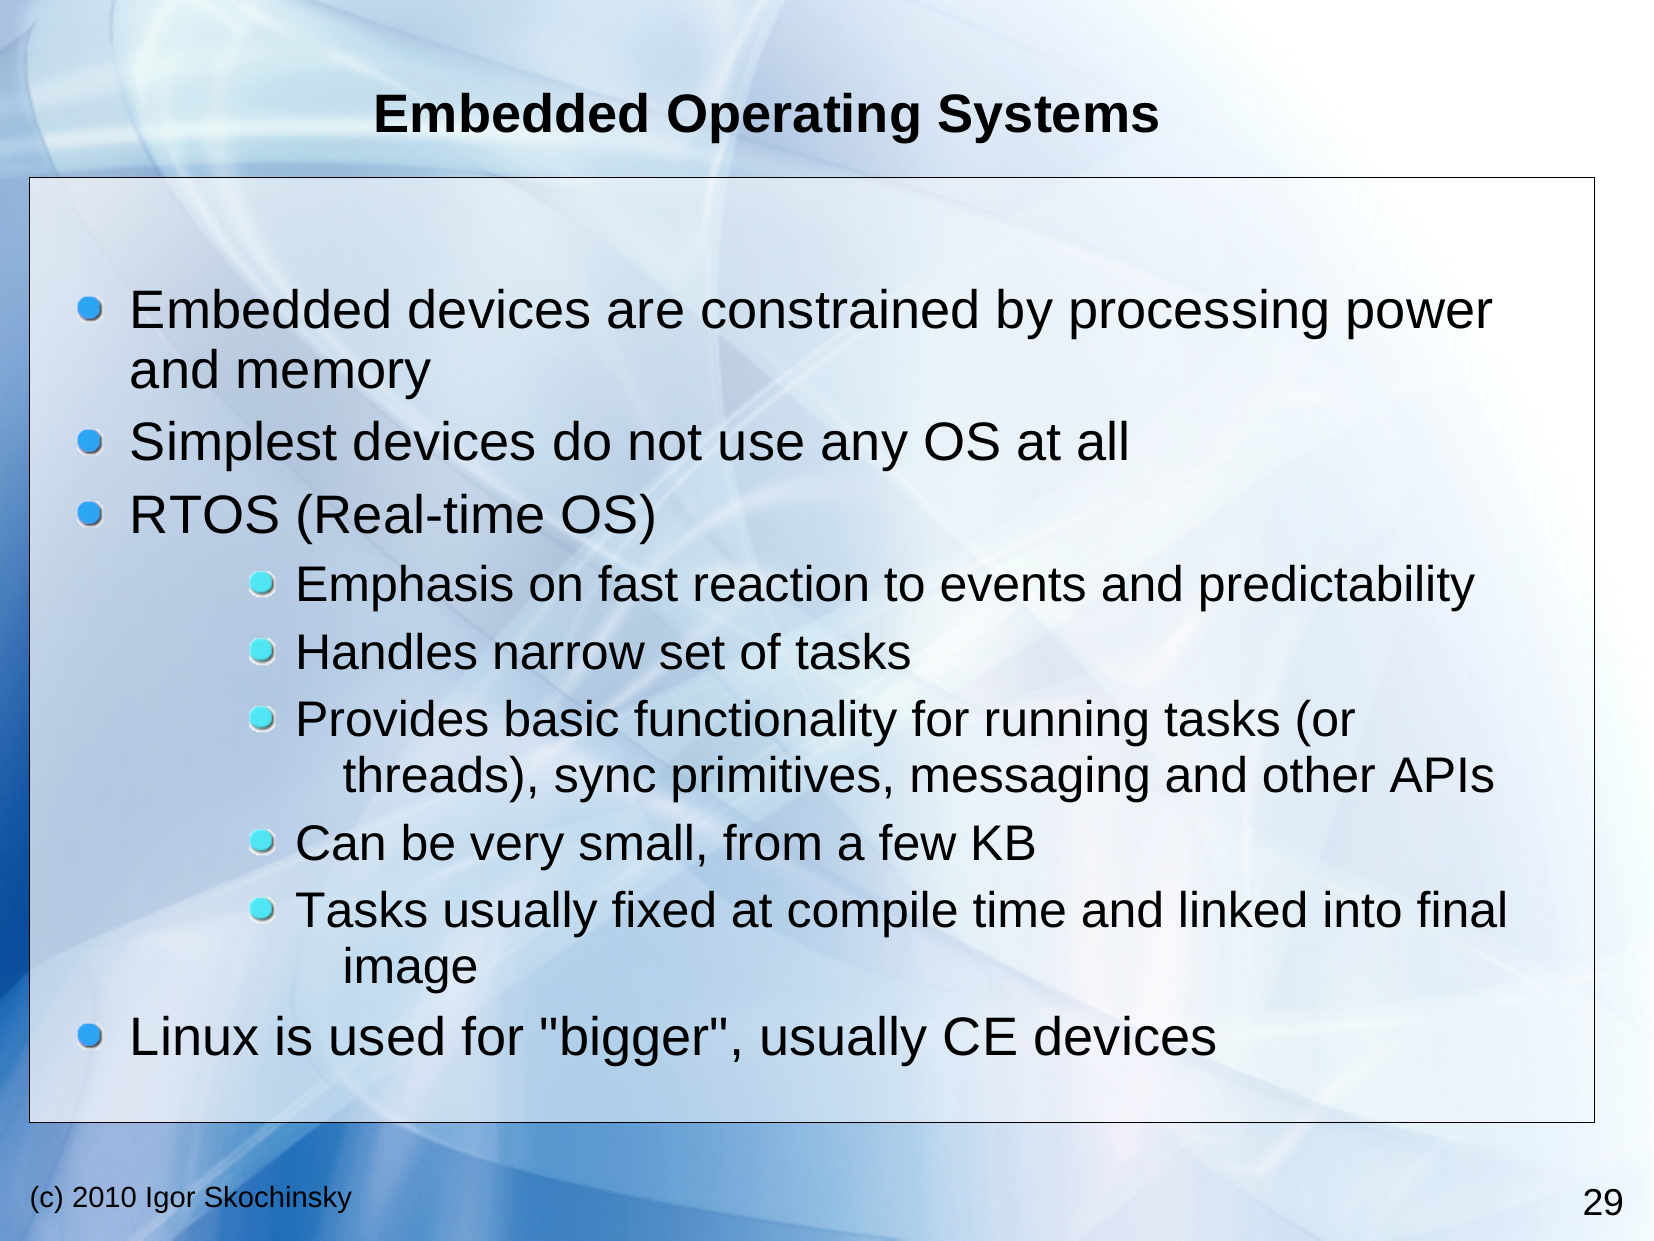

# Embedded Operating Systems
Embedded devices are constrained by processing power and memory
Simplest devices do not use any OS at all
RTOS (Real-time OS)
Emphasis on fast reaction to events and predictability
Handles narrow set of tasks
Provides basic functionality for running tasks (or threads), sync primitives, messaging and other APIs
Can be very small, from a few KB
Tasks usually fixed at compile time and linked into final image
Linux is used for "bigger", usually CE devices
(c) 2010 Igor Skochinsky
29